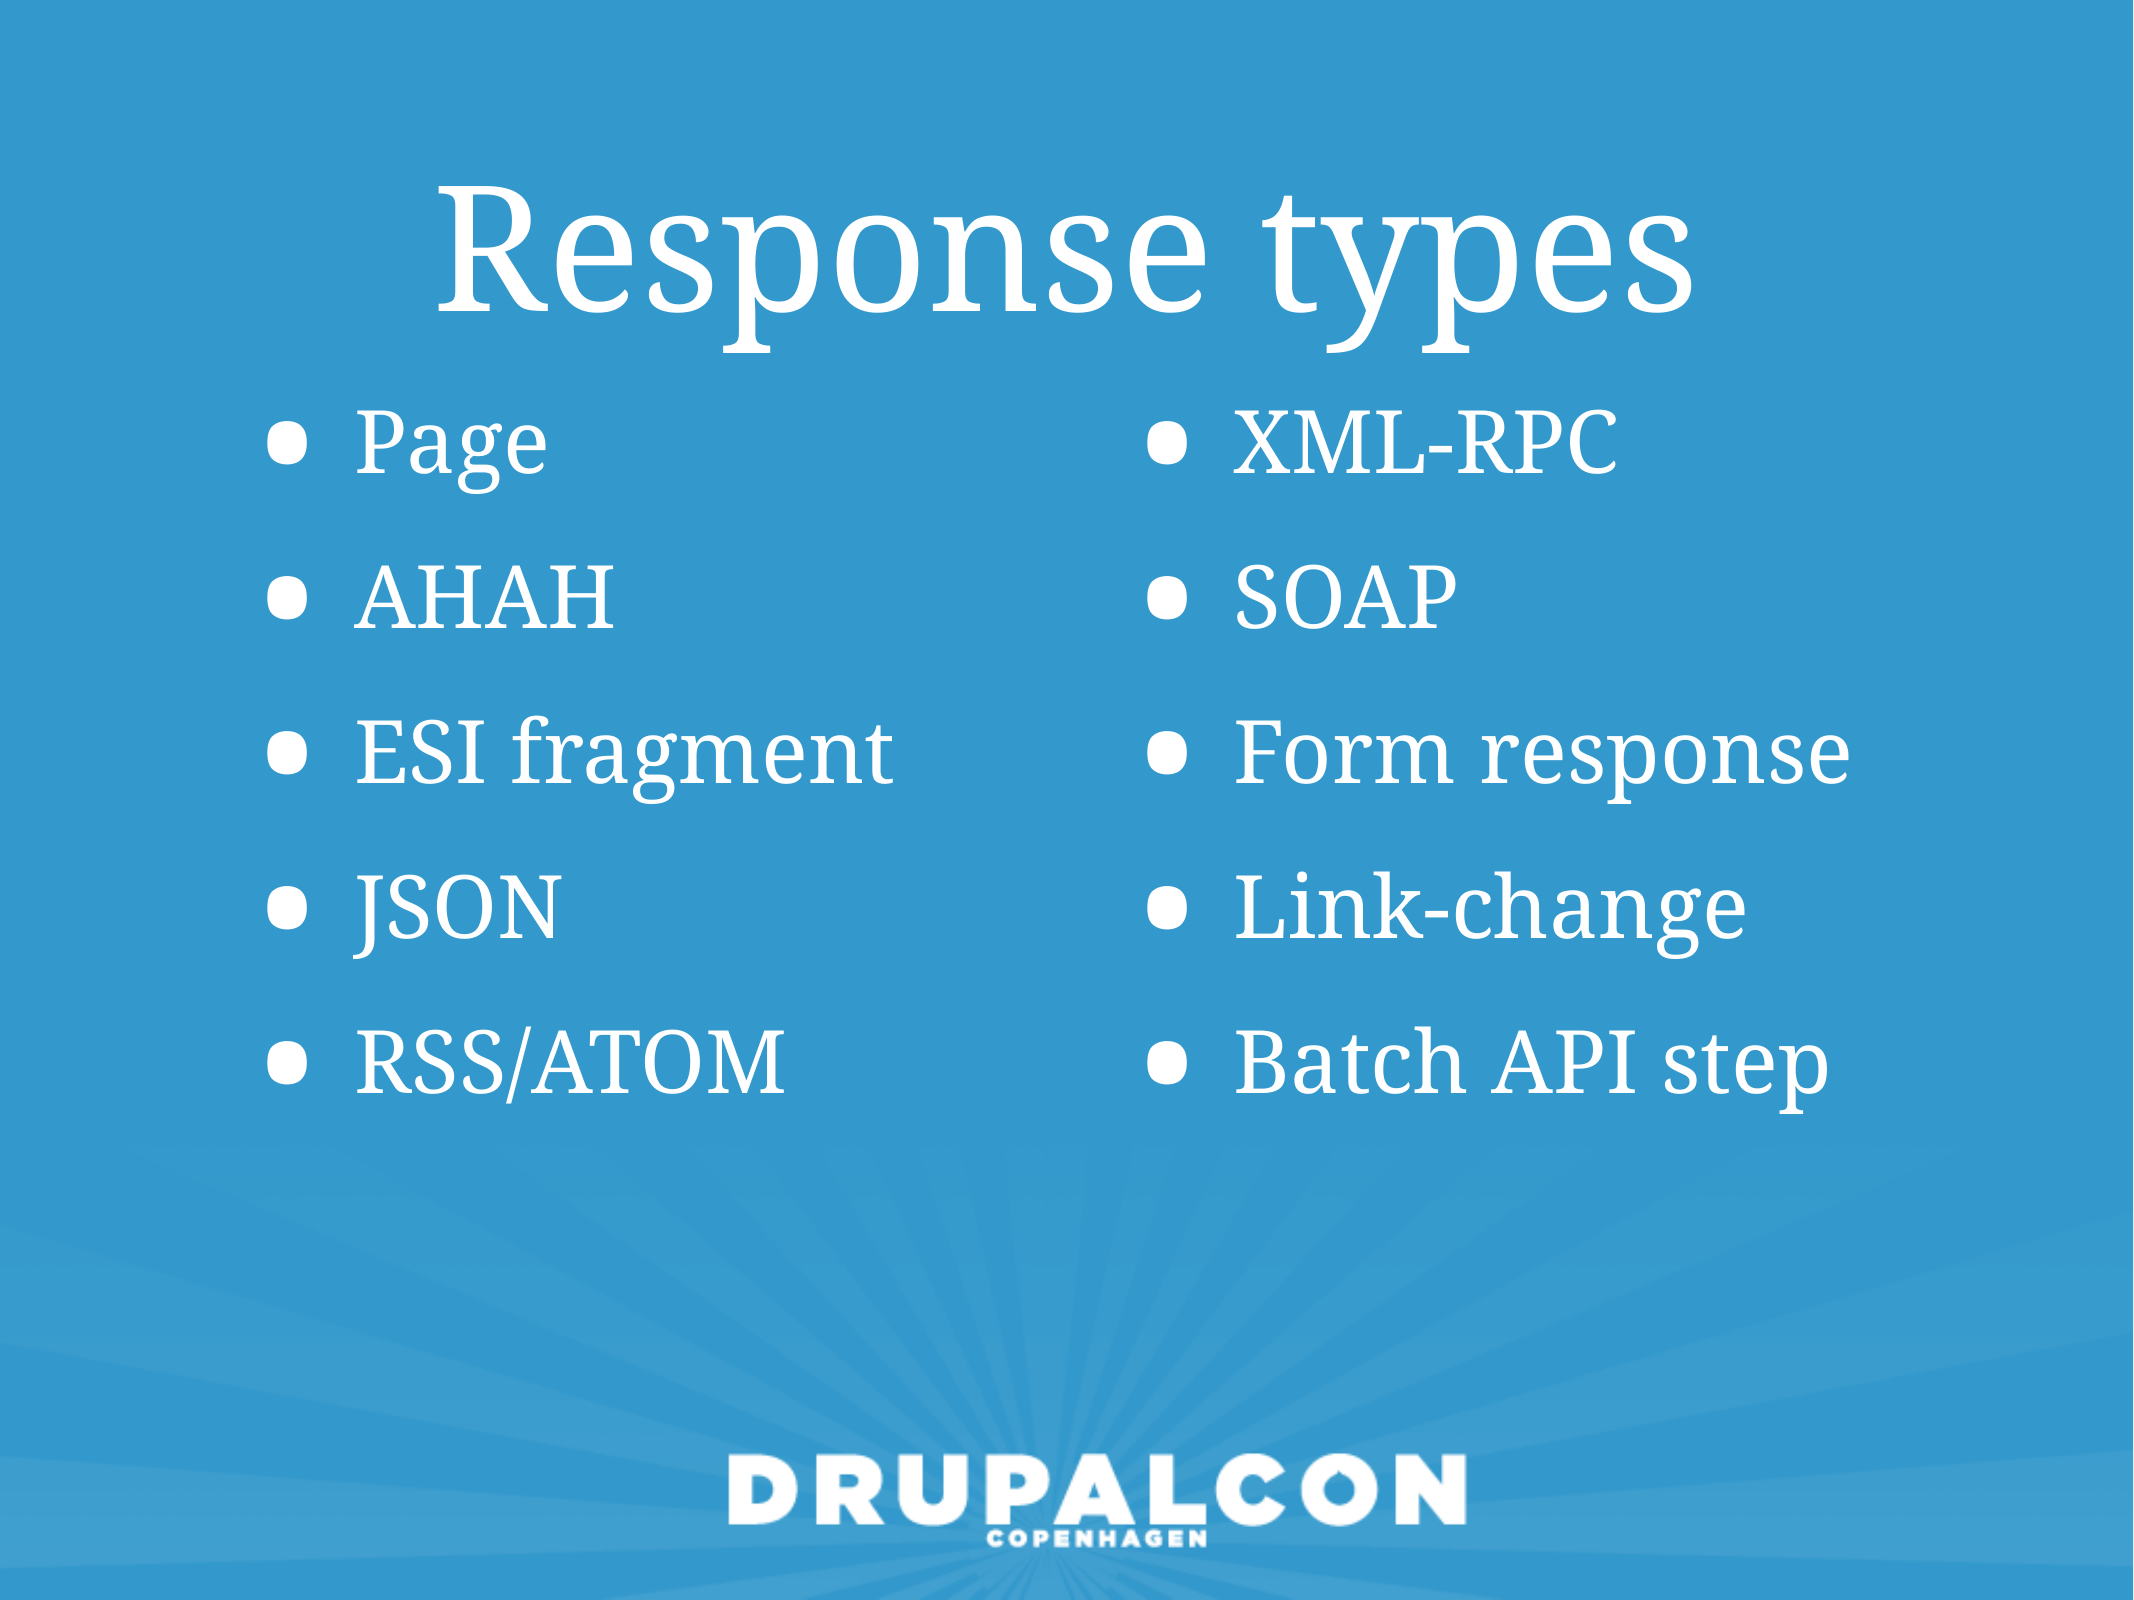

# Response types
Page
AHAH
ESI fragment
JSON
RSS/ATOM
XML-RPC
SOAP
Form response
Link-change
Batch API step